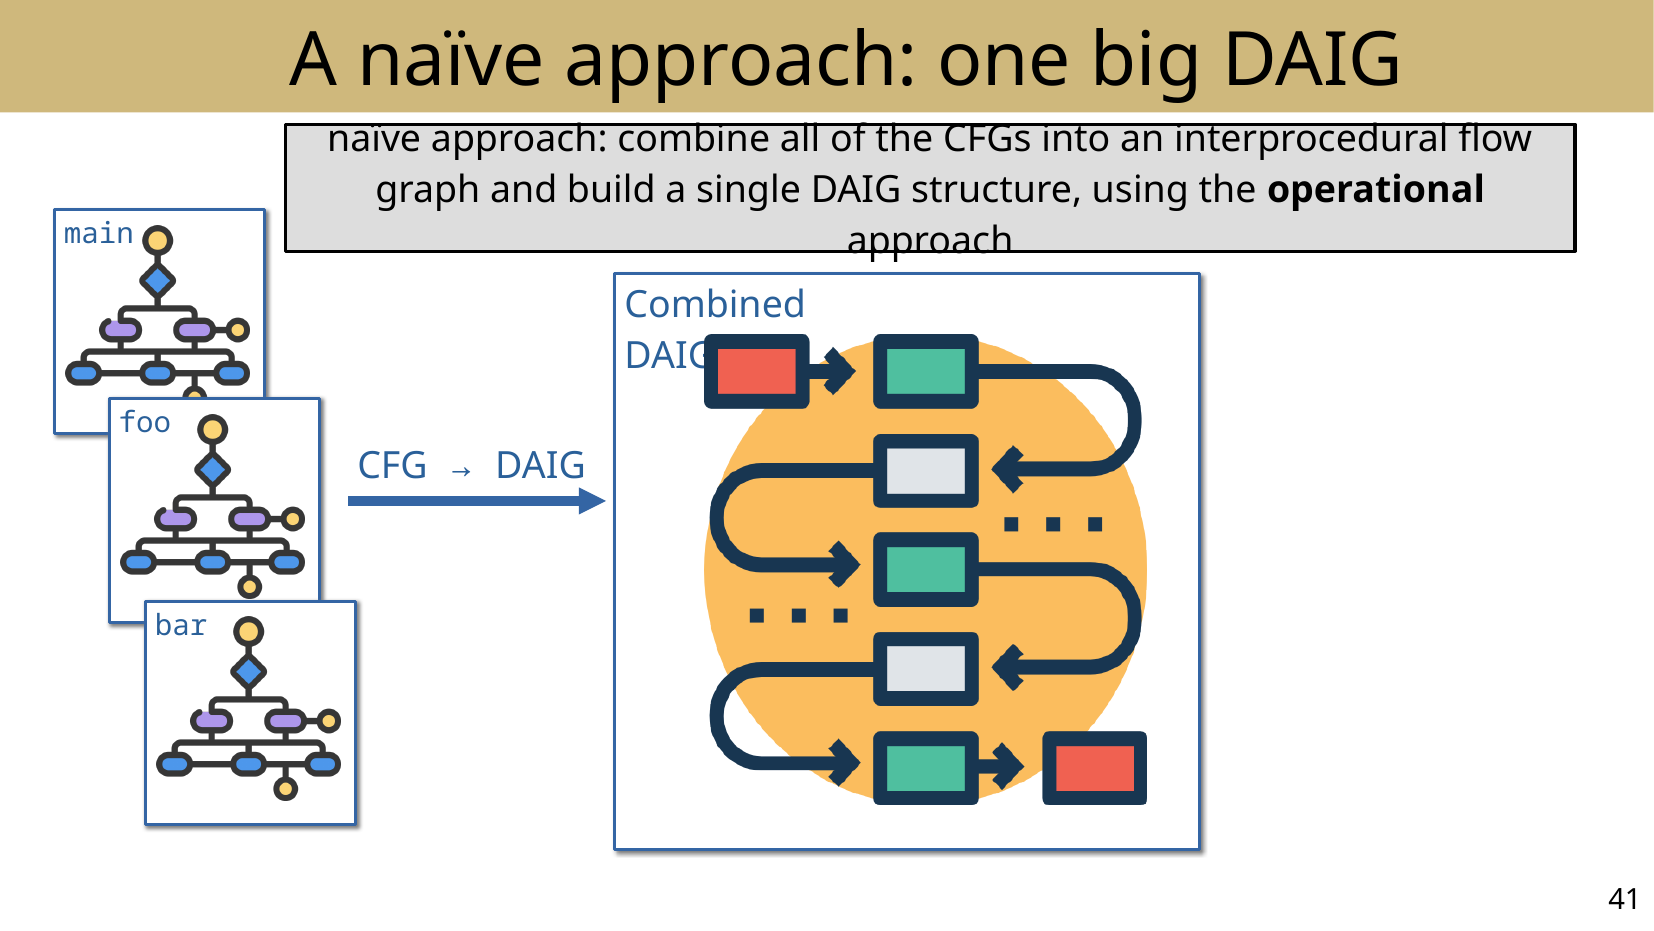

# A naïve approach: one big DAIG
naïve approach: combine all of the CFGs into an interprocedural flow graph and build a single DAIG structure, using the operational approach
main
Combined DAIG
foo
CFG → DAIG
bar